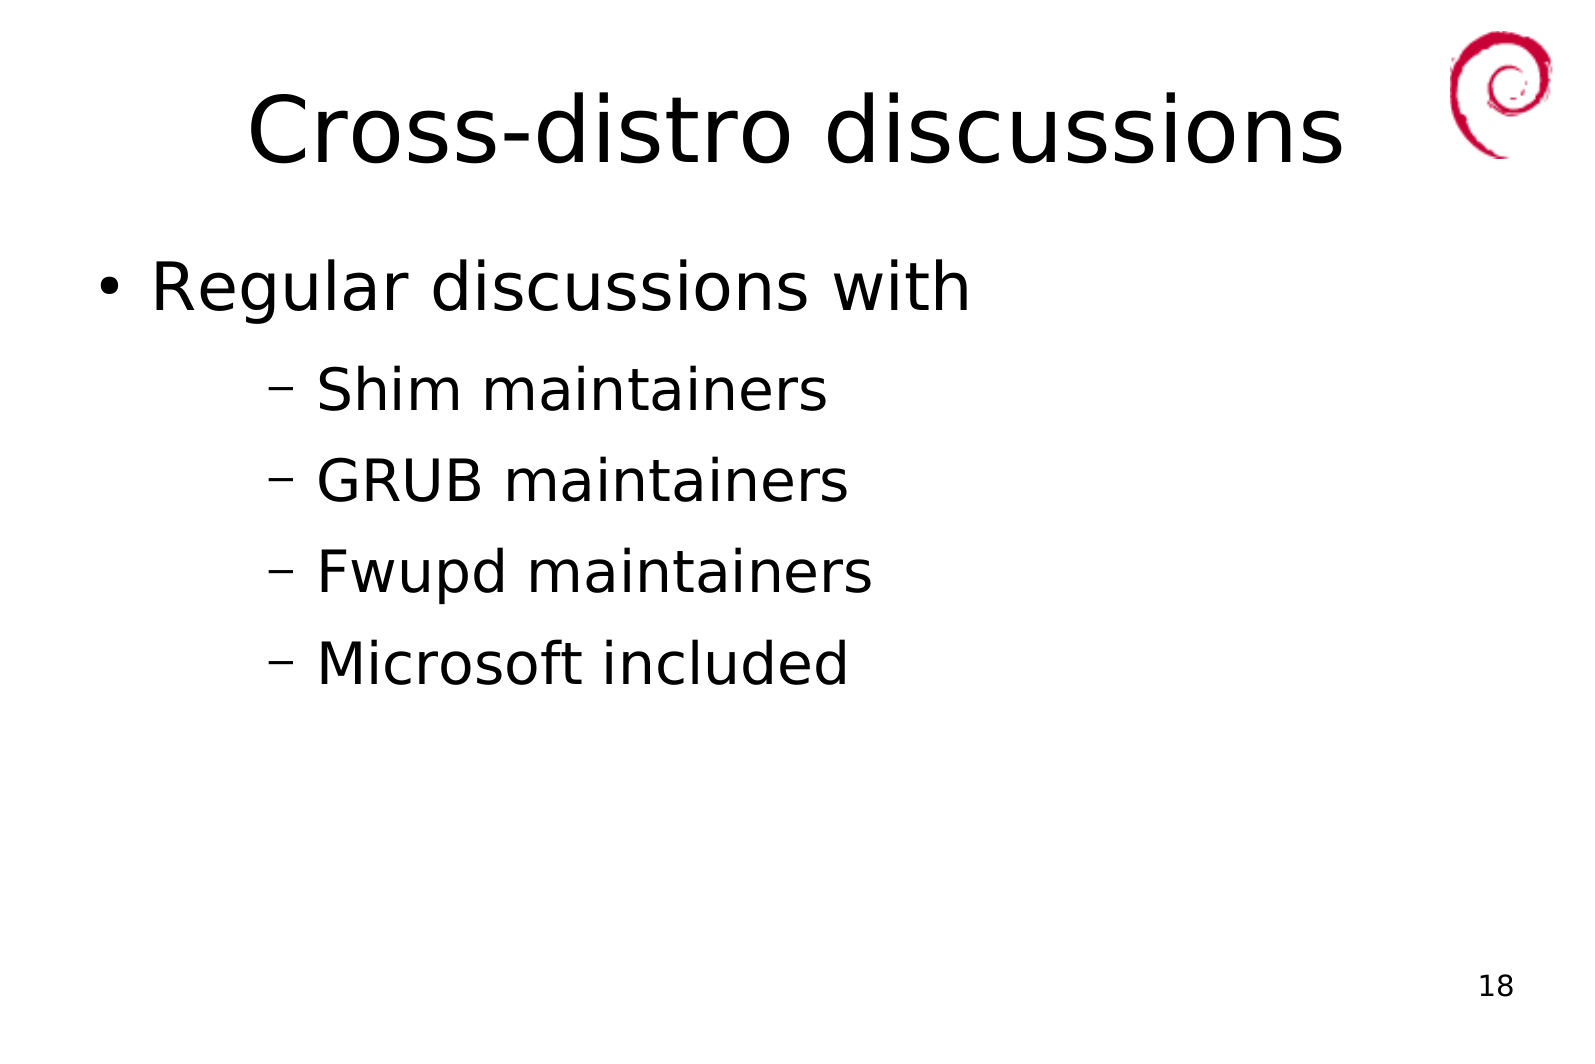

# Cross-distro discussions
Regular discussions with
Shim maintainers
GRUB maintainers
Fwupd maintainers
Microsoft included
18